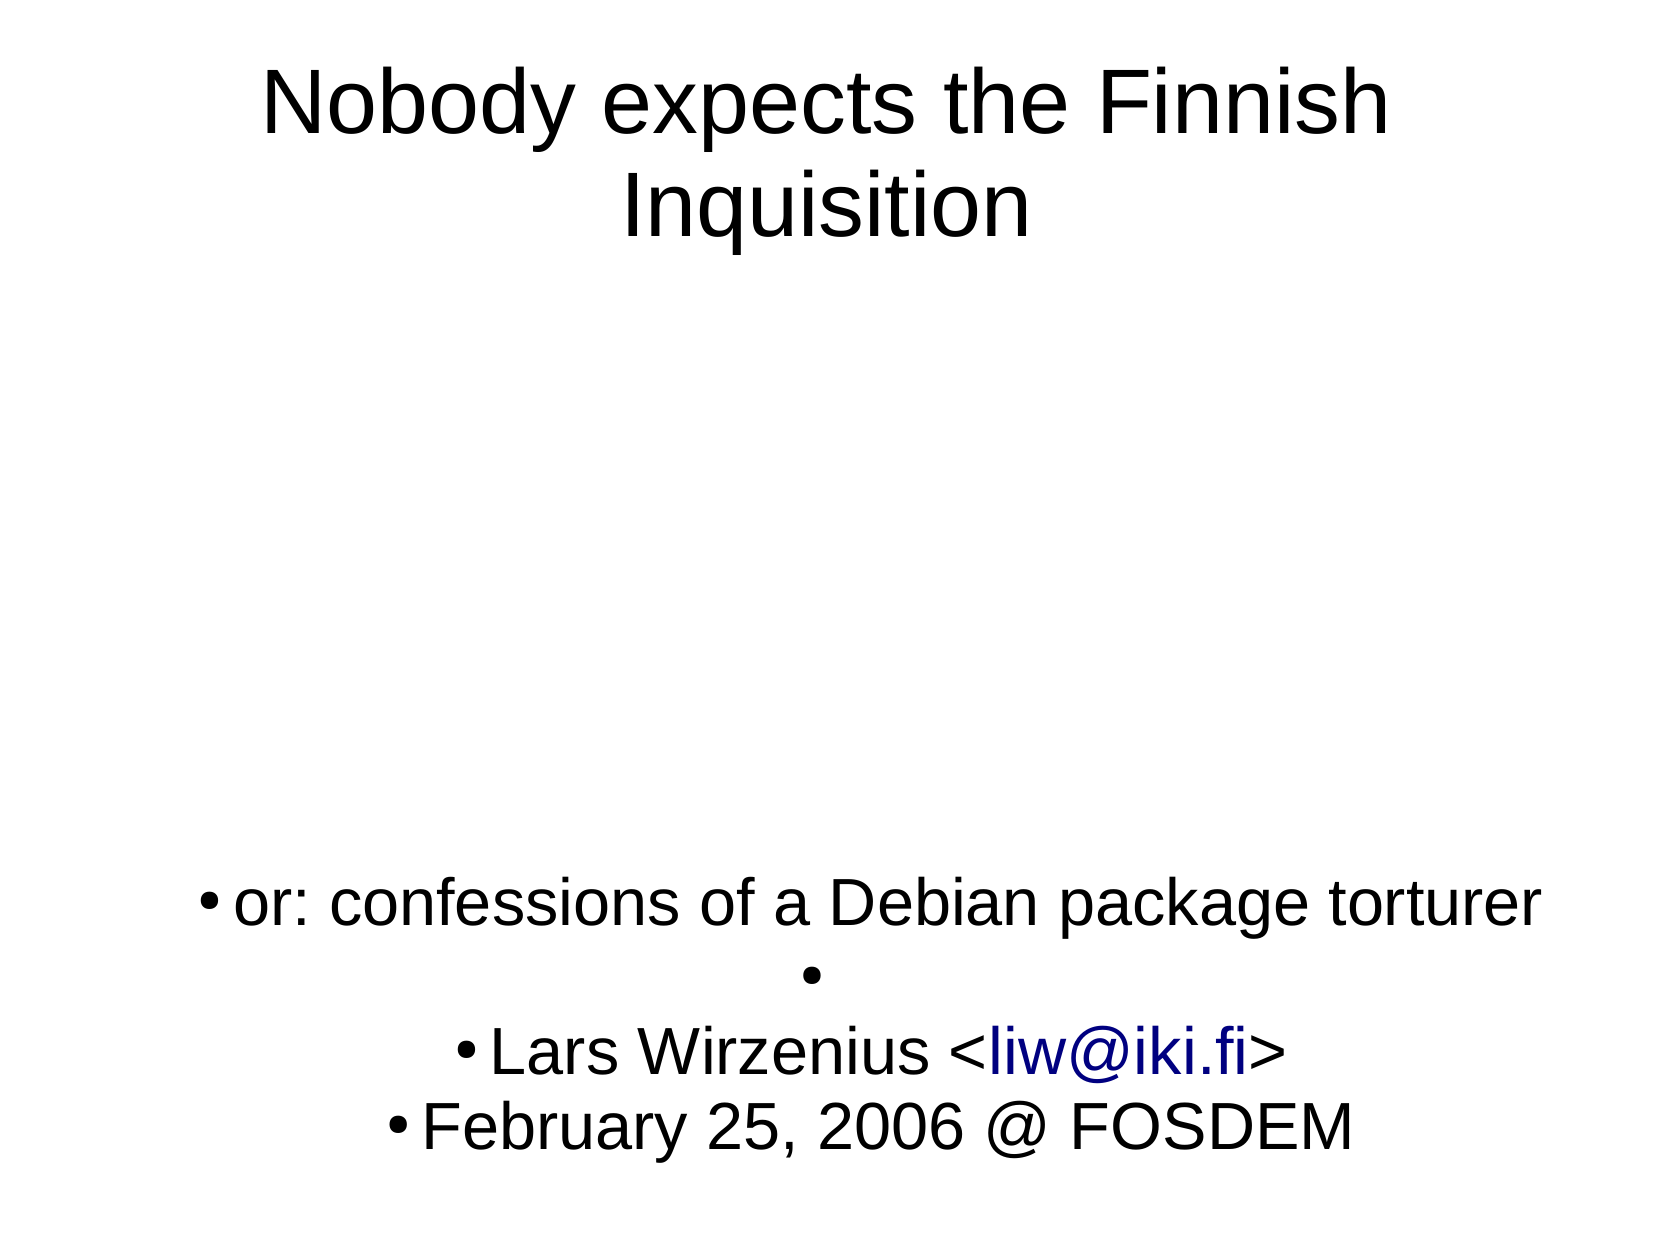

# Nobody expects the Finnish Inquisition
or: confessions of a Debian package torturer
Lars Wirzenius <liw@iki.fi>
February 25, 2006 @ FOSDEM